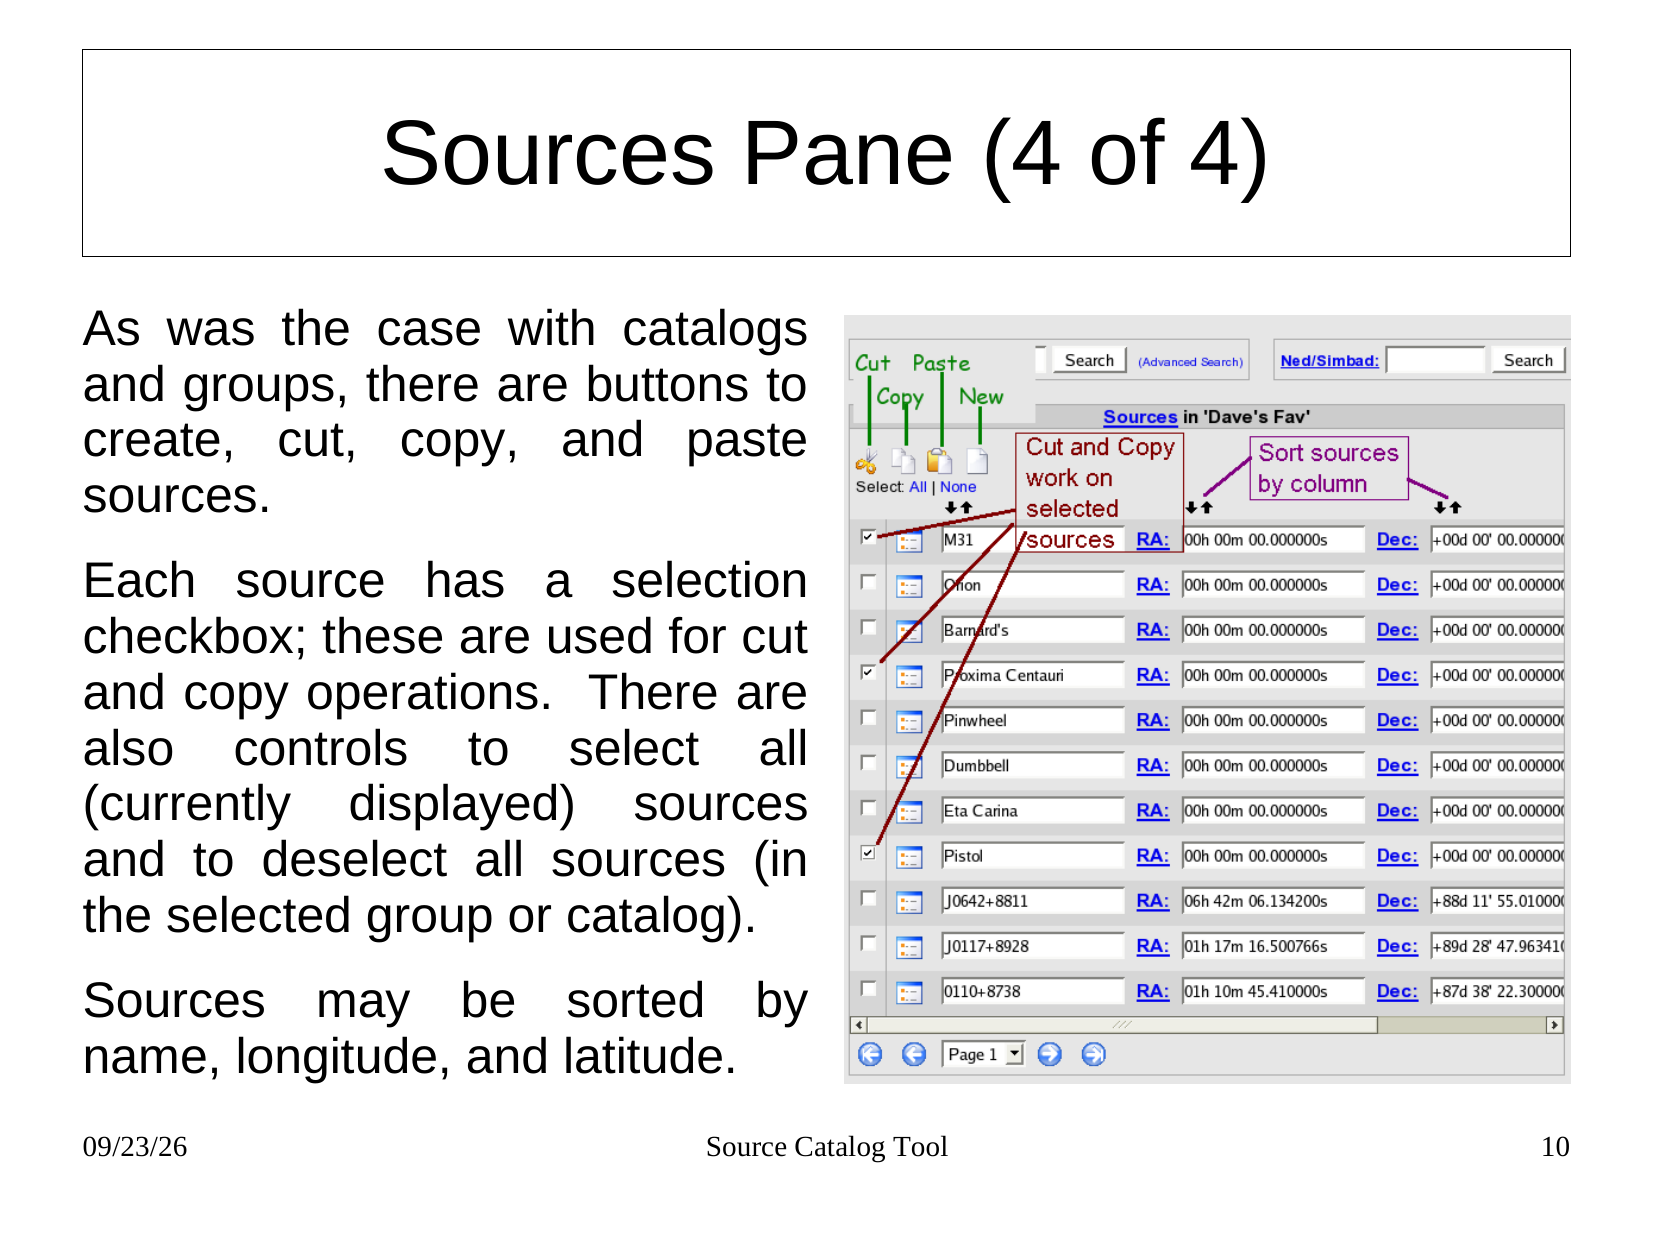

# Sources Pane (4 of 4)
As was the case with catalogs and groups, there are buttons to create, cut, copy, and paste sources.
Each source has a selection checkbox; these are used for cut and copy operations. There are also controls to select all (currently displayed) sources and to deselect all sources (in the selected group or catalog).
Sources may be sorted by name, longitude, and latitude.
Source Catalog Tool
10